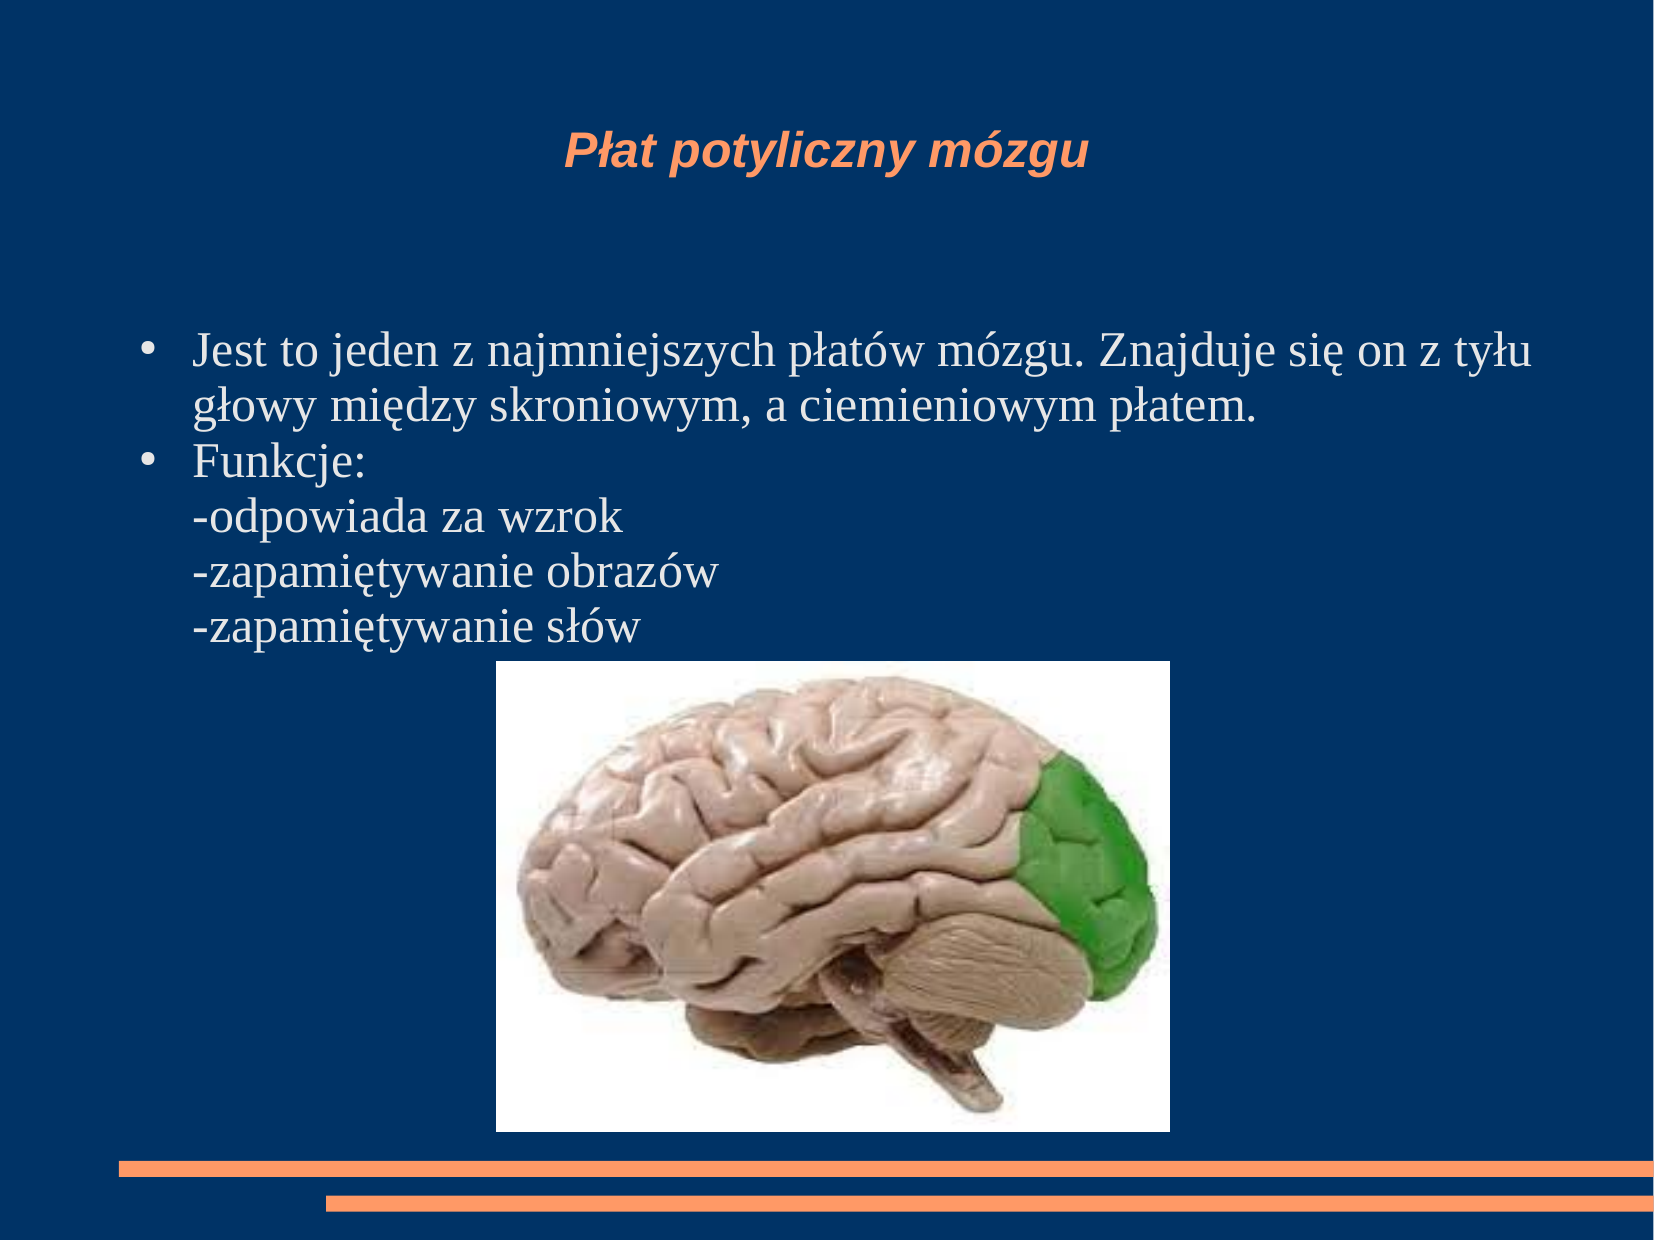

# Płat potyliczny mózgu
Jest to jeden z najmniejszych płatów mózgu. Znajduje się on z tyłu głowy między skroniowym, a ciemieniowym płatem.
Funkcje:
-odpowiada za wzrok
-zapamiętywanie obrazów
-zapamiętywanie słów